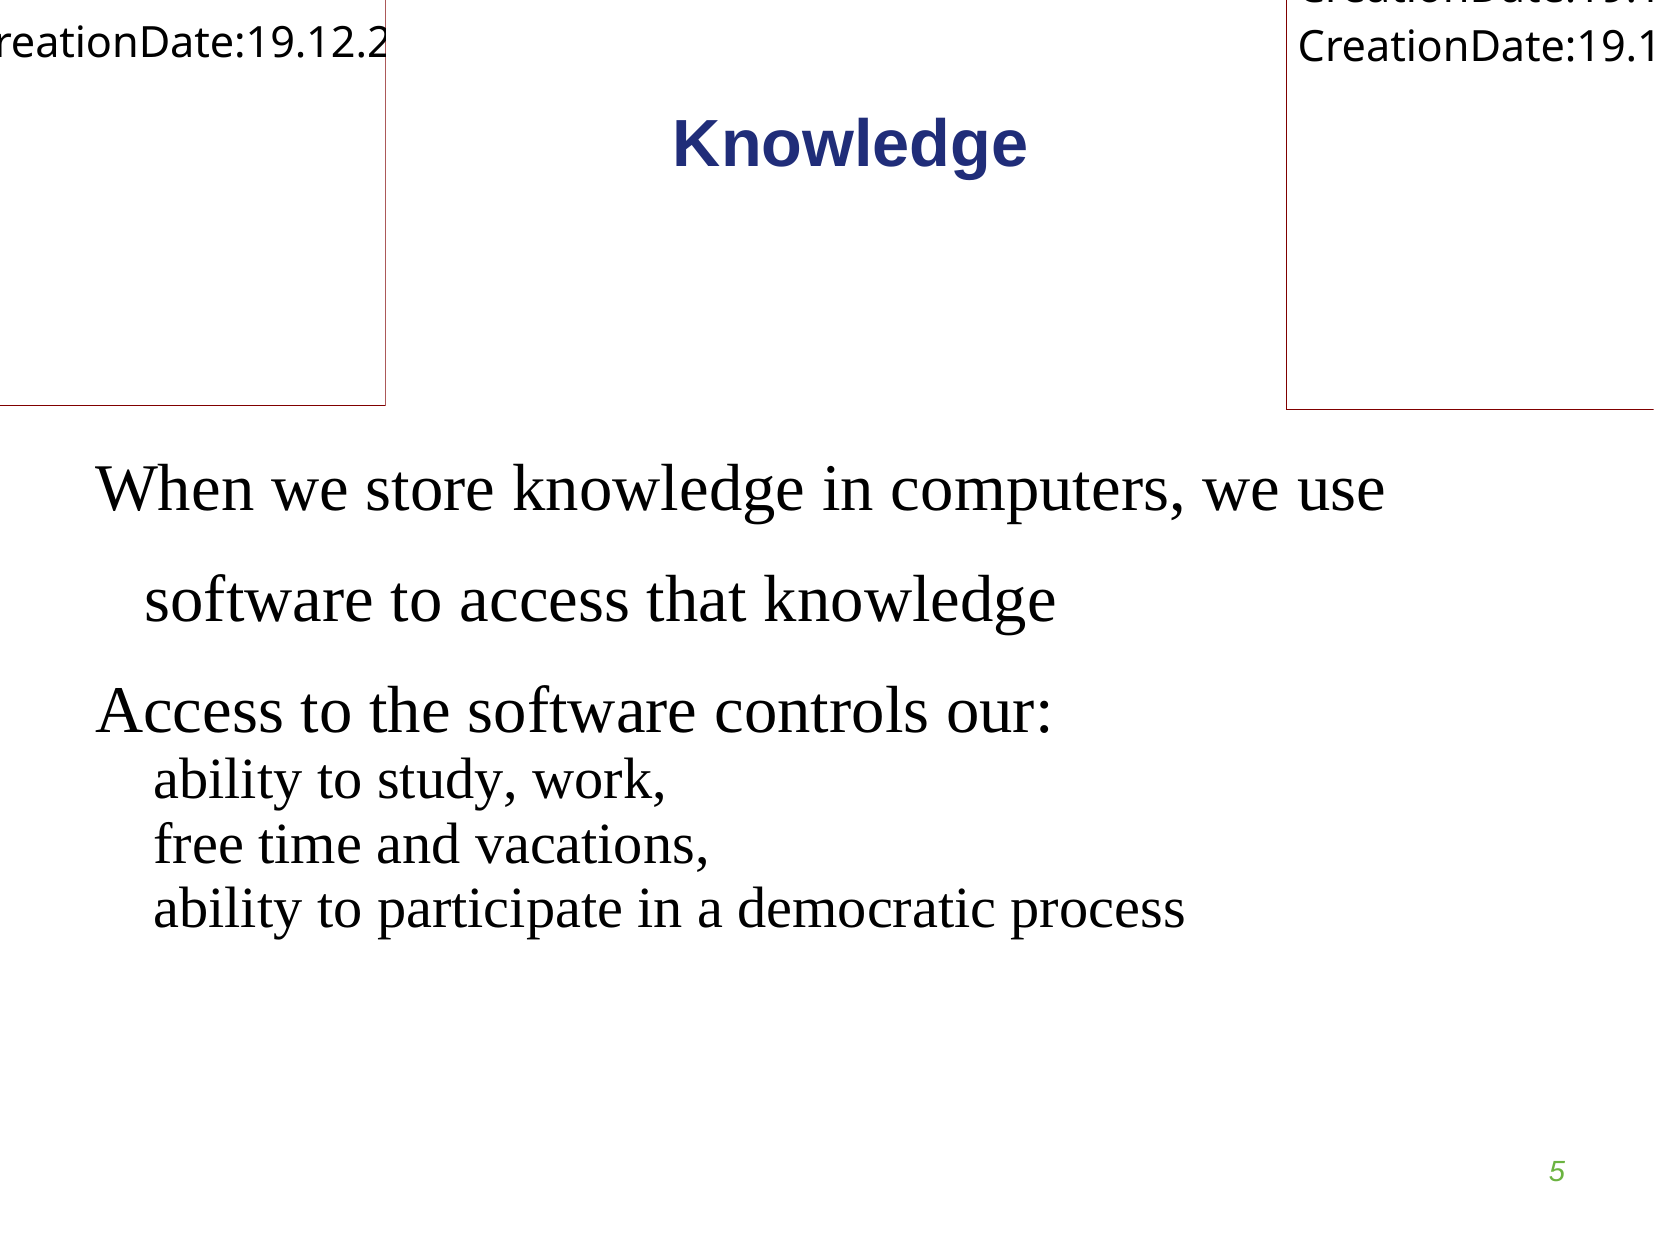

# Knowledge
When we store knowledge in computers, we use software to access that knowledge
Access to the software controls our:
ability to study, work,
free time and vacations,
ability to participate in a democratic process